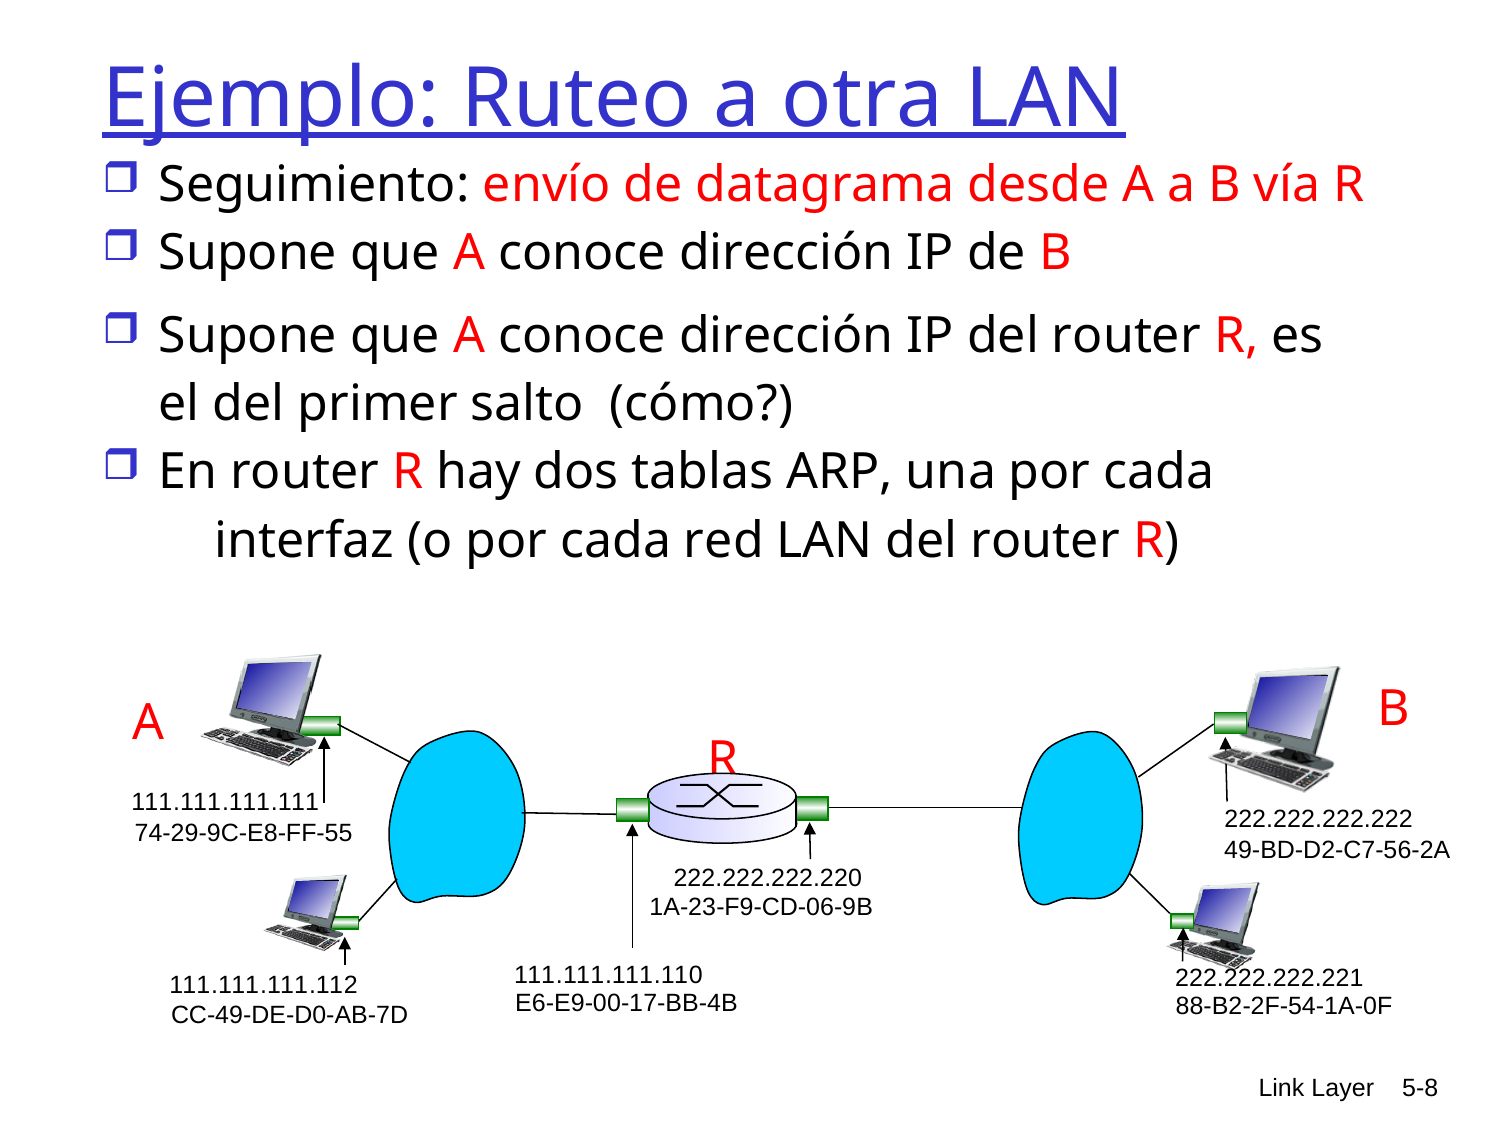

# Ejemplo: Ruteo a otra LAN
Seguimiento: envío de datagrama desde A a B vía R
Supone que A conoce dirección IP de B
Supone que A conoce dirección IP del router R, es el del primer salto (cómo?)
En router R hay dos tablas ARP, una por cada interfaz (o por cada red LAN del router R)
B
A
R
111.111.111.111
222.222.222.222
49-BD-D2-C7-56-2A
74-29-9C-E8-FF-55
222.222.222.220
1A-23-F9-CD-06-9B
111.111.111.110
E6-E9-00-17-BB-4B
222.222.222.221
111.111.111.112
88-B2-2F-54-1A-0F
CC-49-DE-D0-AB-7D
Link Layer